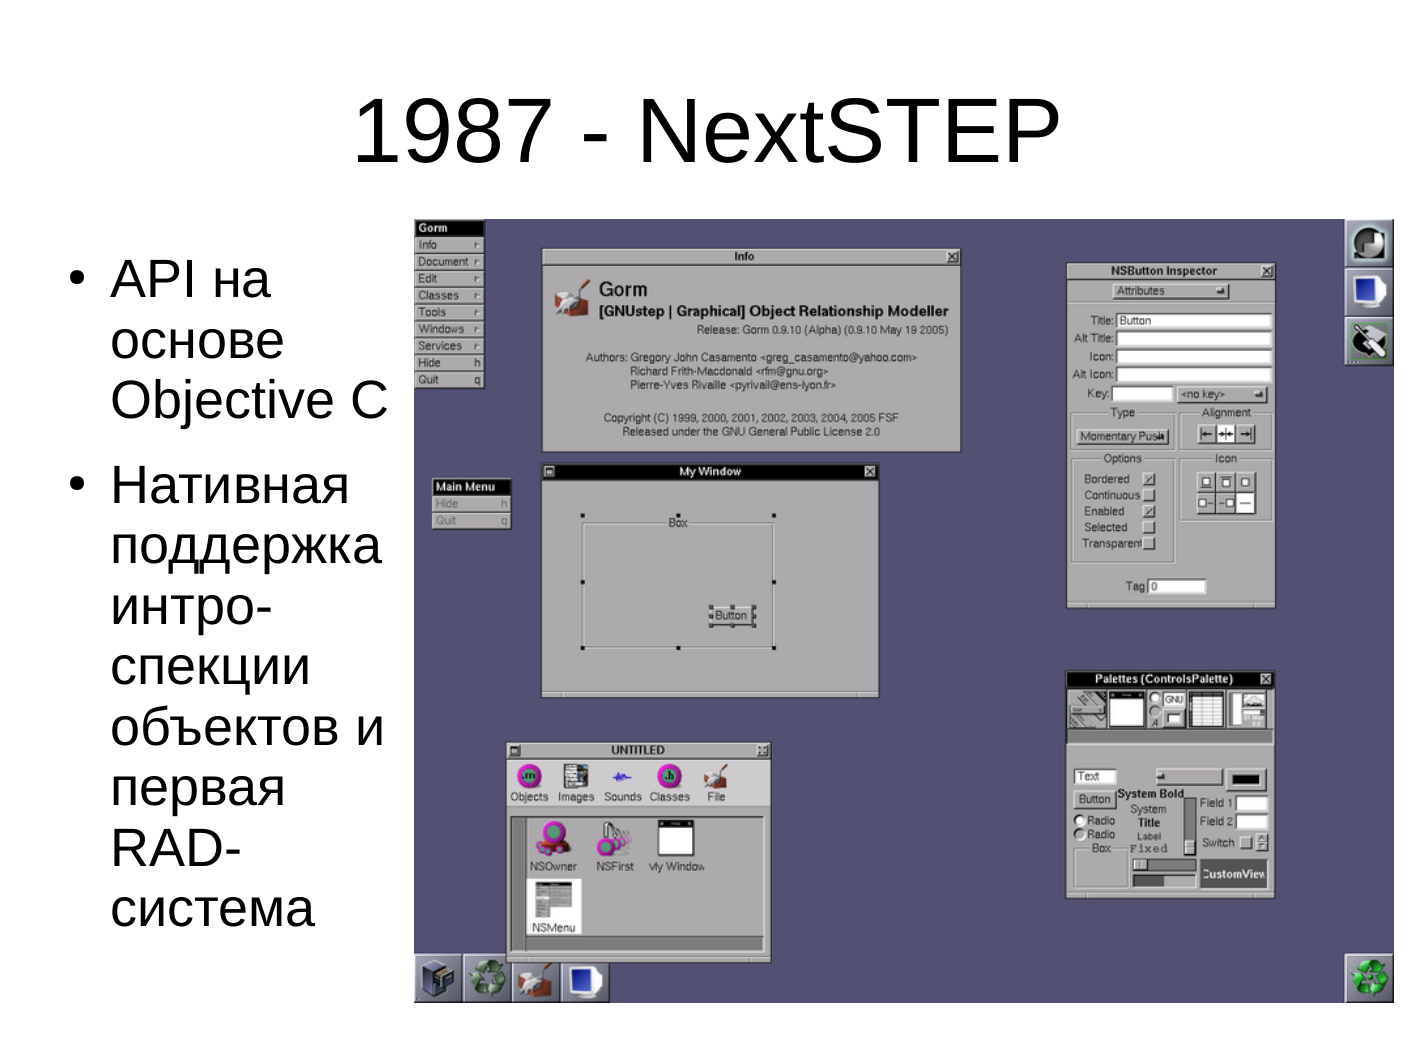

# 1987 - NextSTEP
API на основе Objective C
Нативная поддержка интро-спекции объектов и первая RAD-система